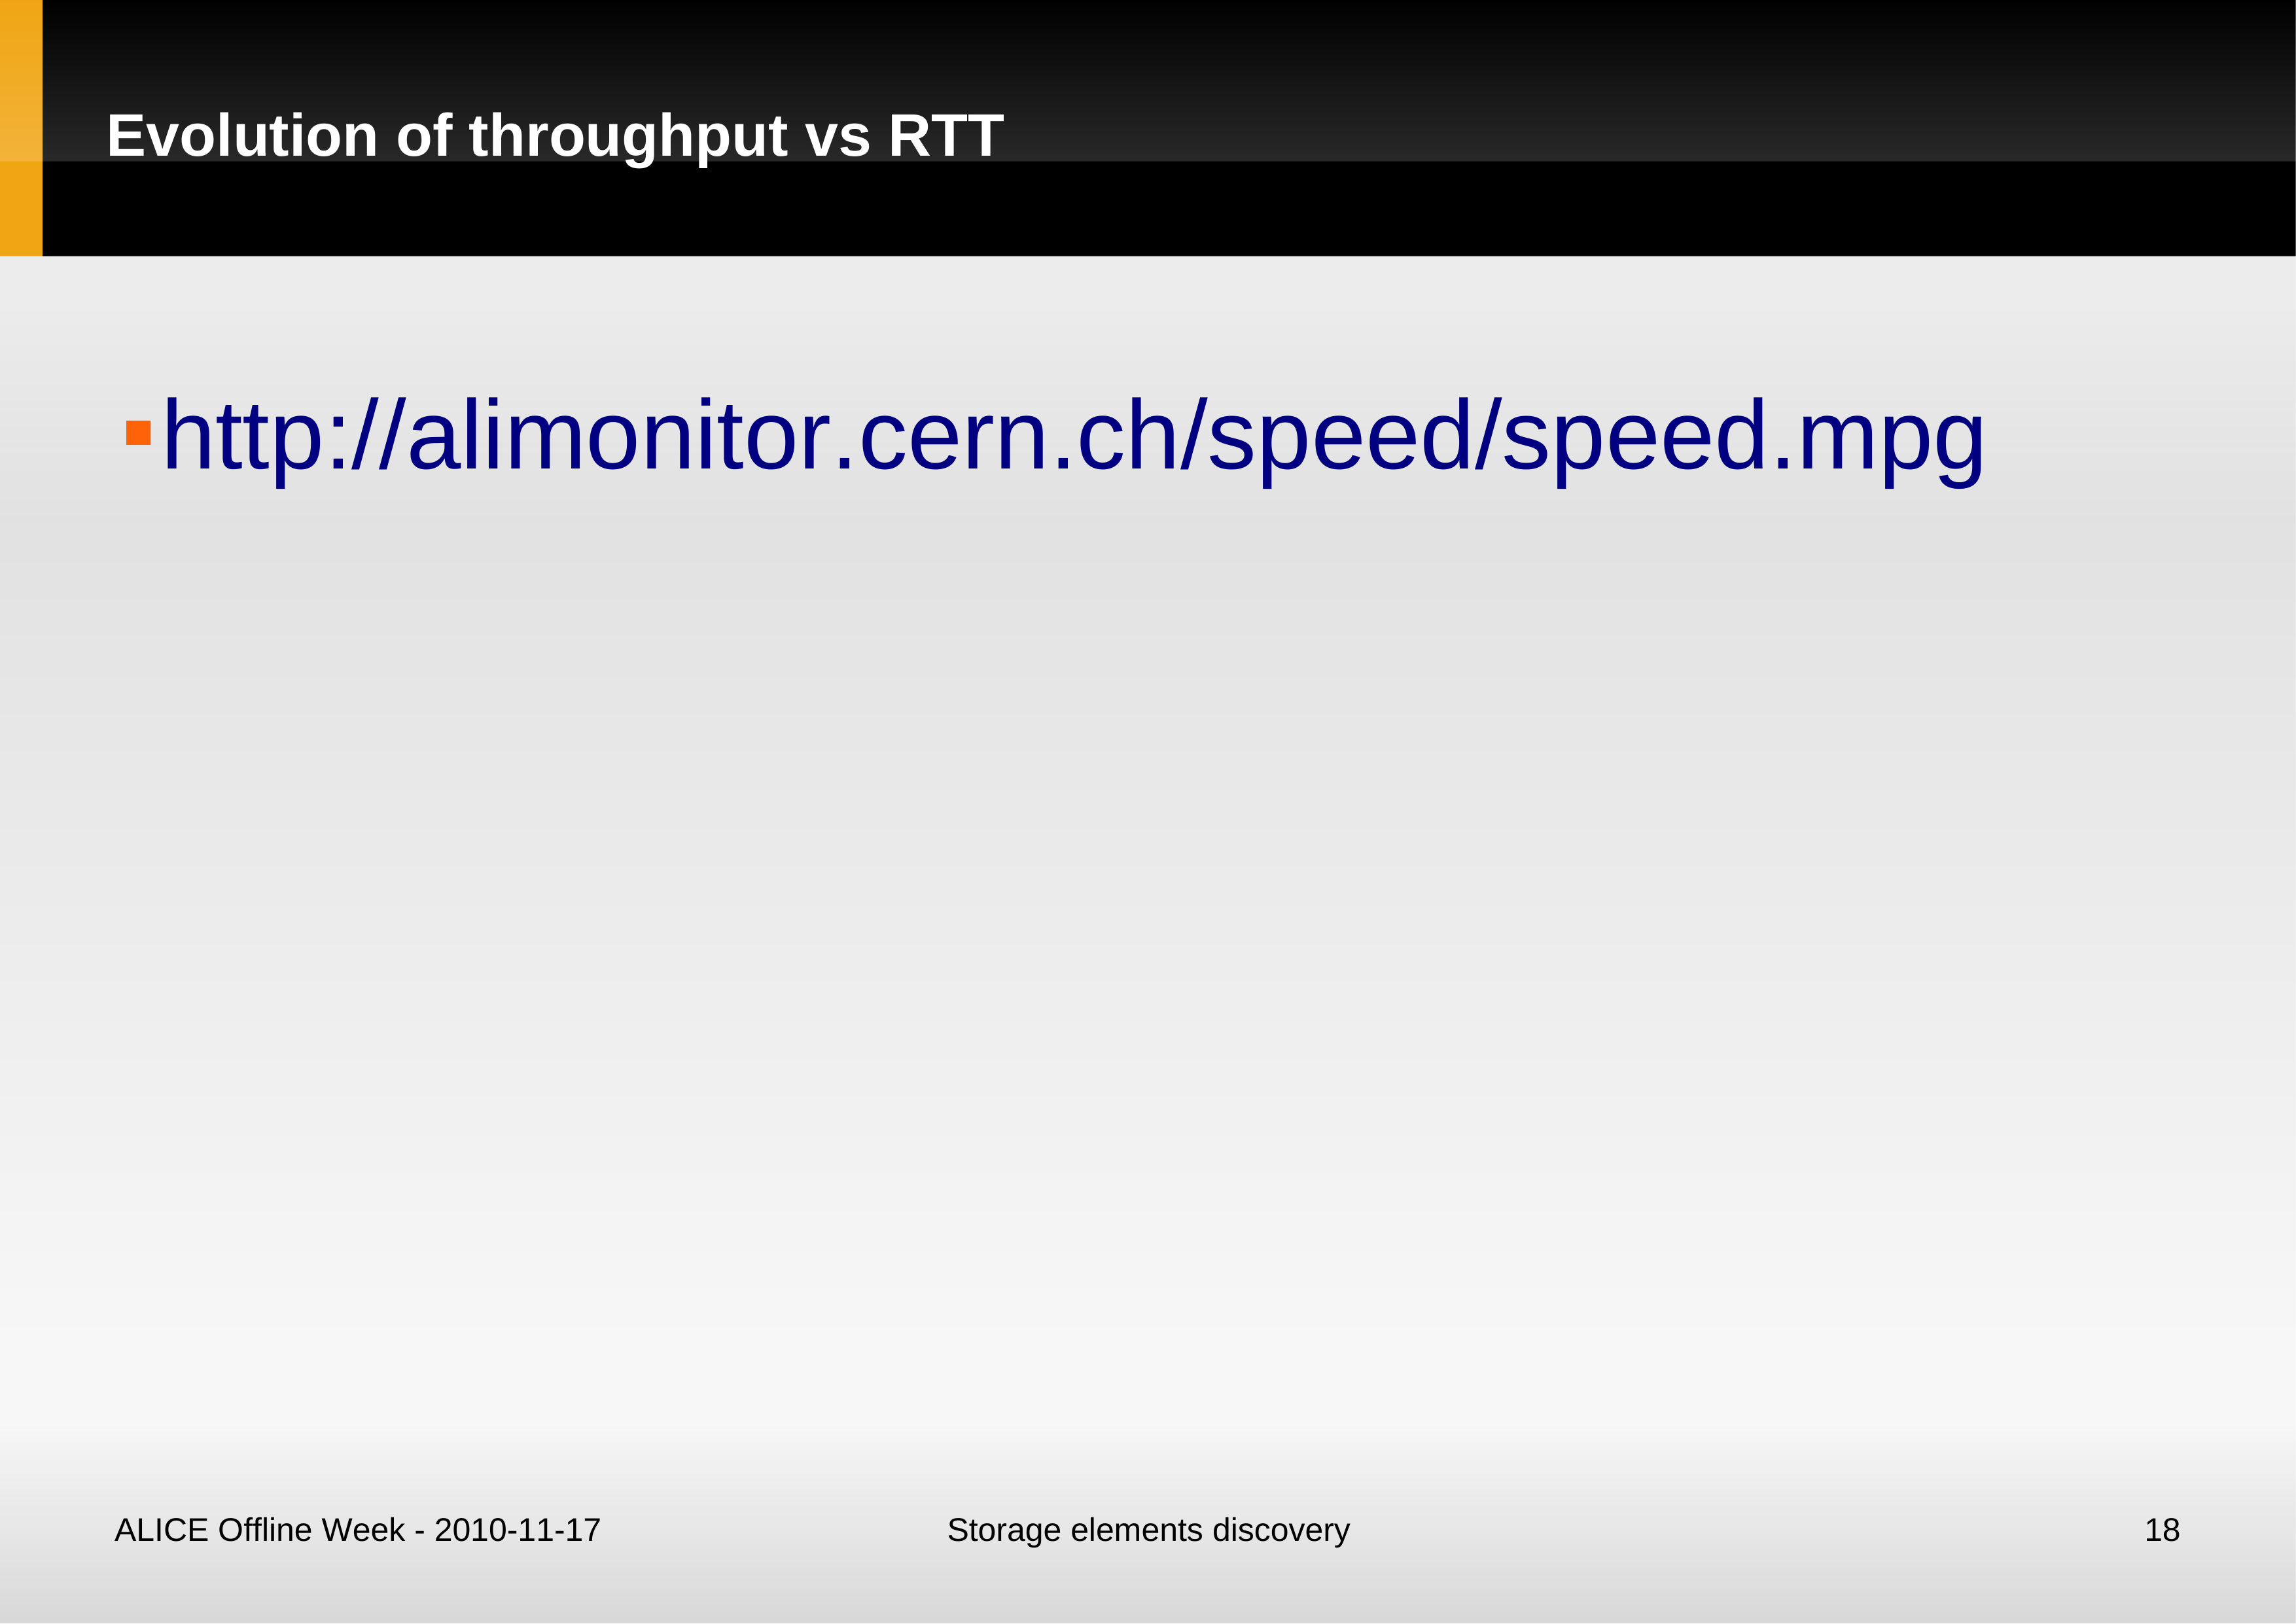

# Evolution of throughput vs RTT
http://alimonitor.cern.ch/speed/speed.mpg
ALICE Offline Week - 2010-11-17
Storage elements discovery
18